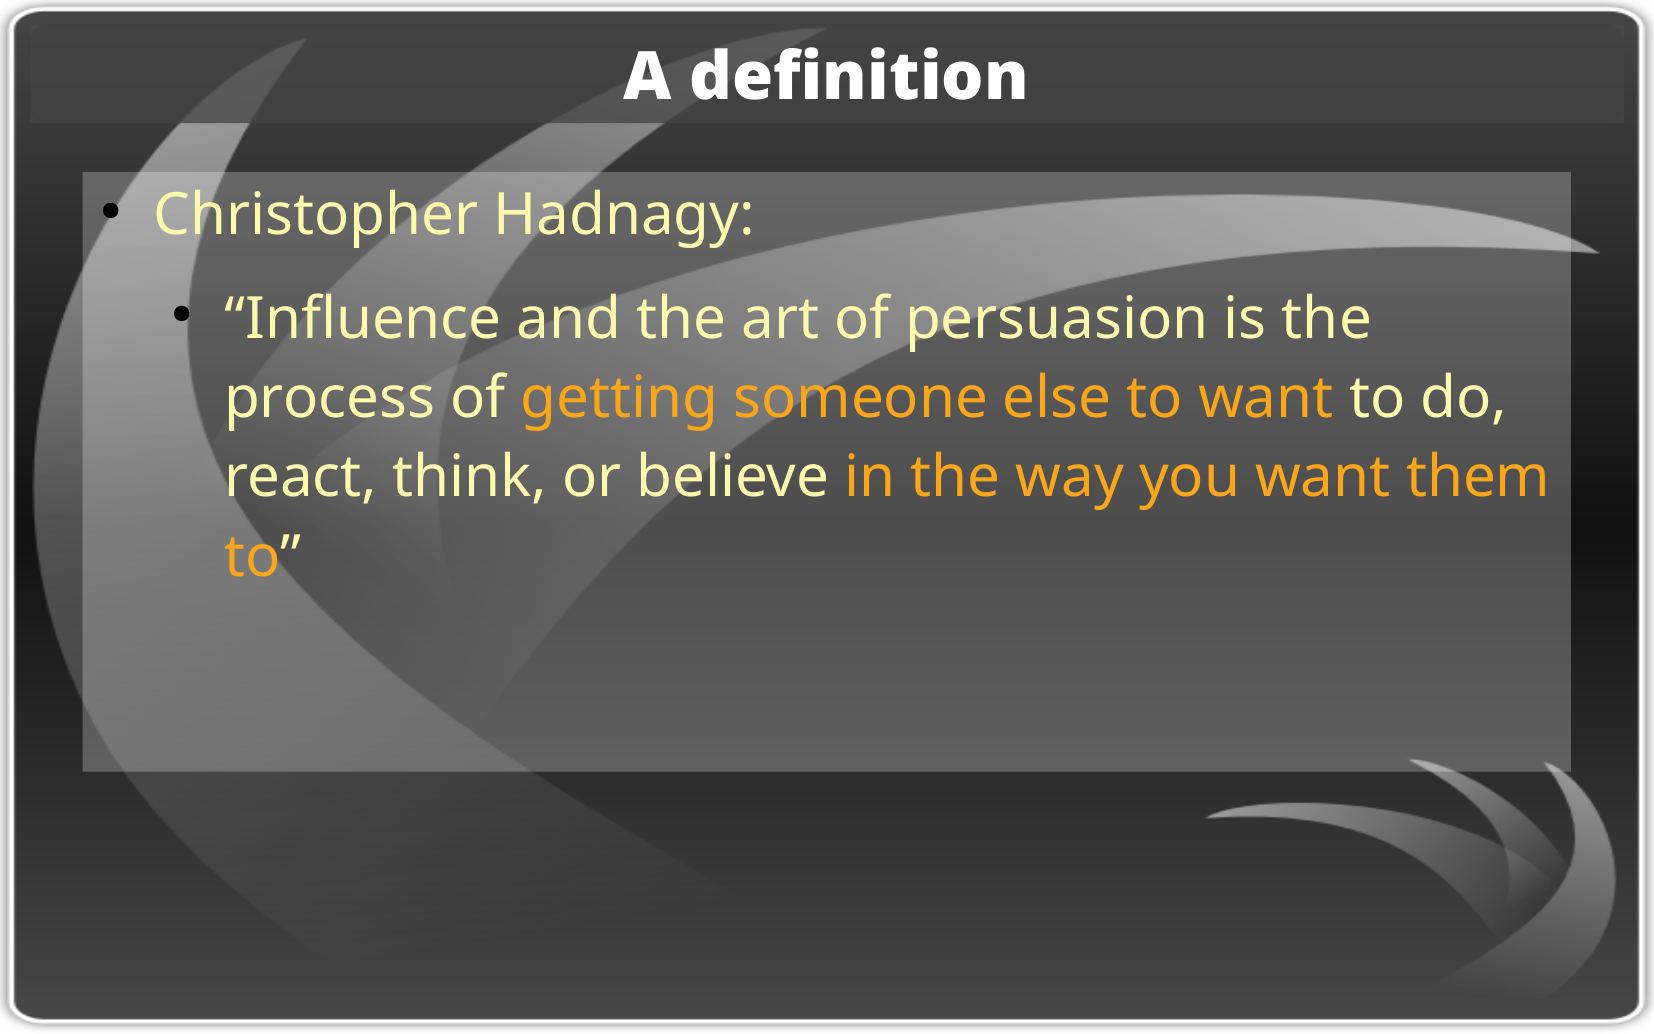

# A definition
Christopher Hadnagy:
“Influence and the art of persuasion is the process of getting someone else to want to do, react, think, or believe in the way you want them to”